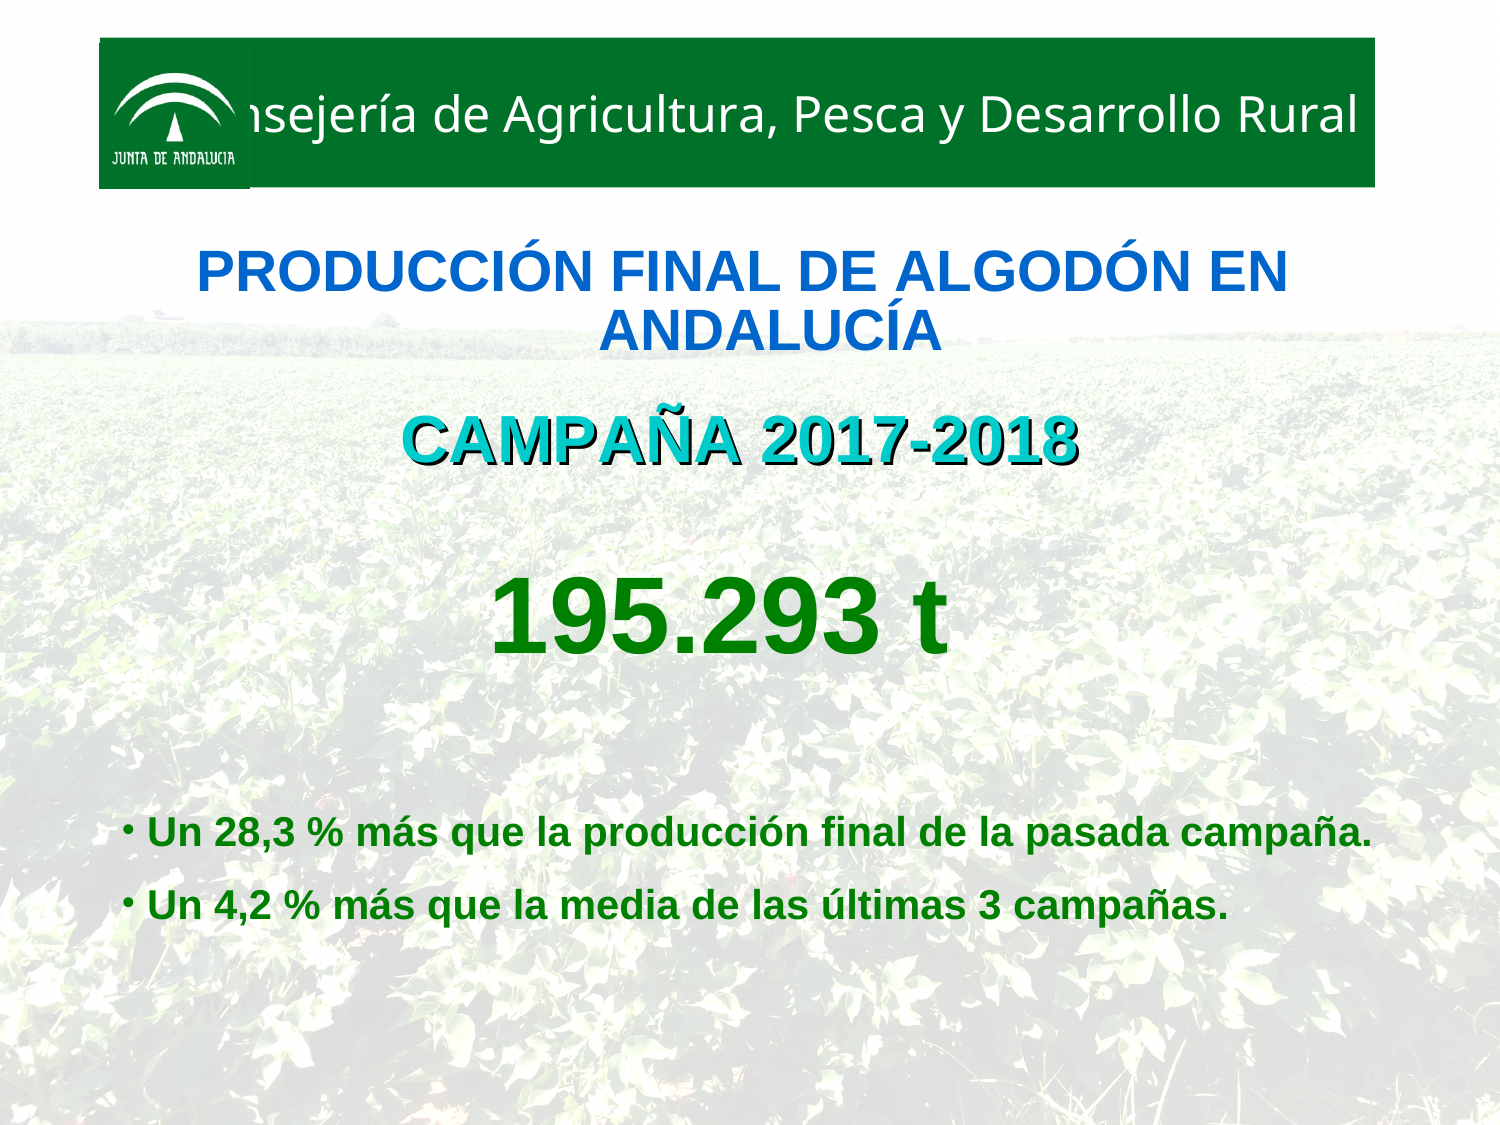

# Consejería de Agricultura, Pesca y Desarrollo Rural
PRODUCCIÓN FINAL DE ALGODÓN EN ANDALUCÍA
CAMPAÑA 2017-2018
195.293 t
 Un 28,3 % más que la producción final de la pasada campaña.
 Un 4,2 % más que la media de las últimas 3 campañas.